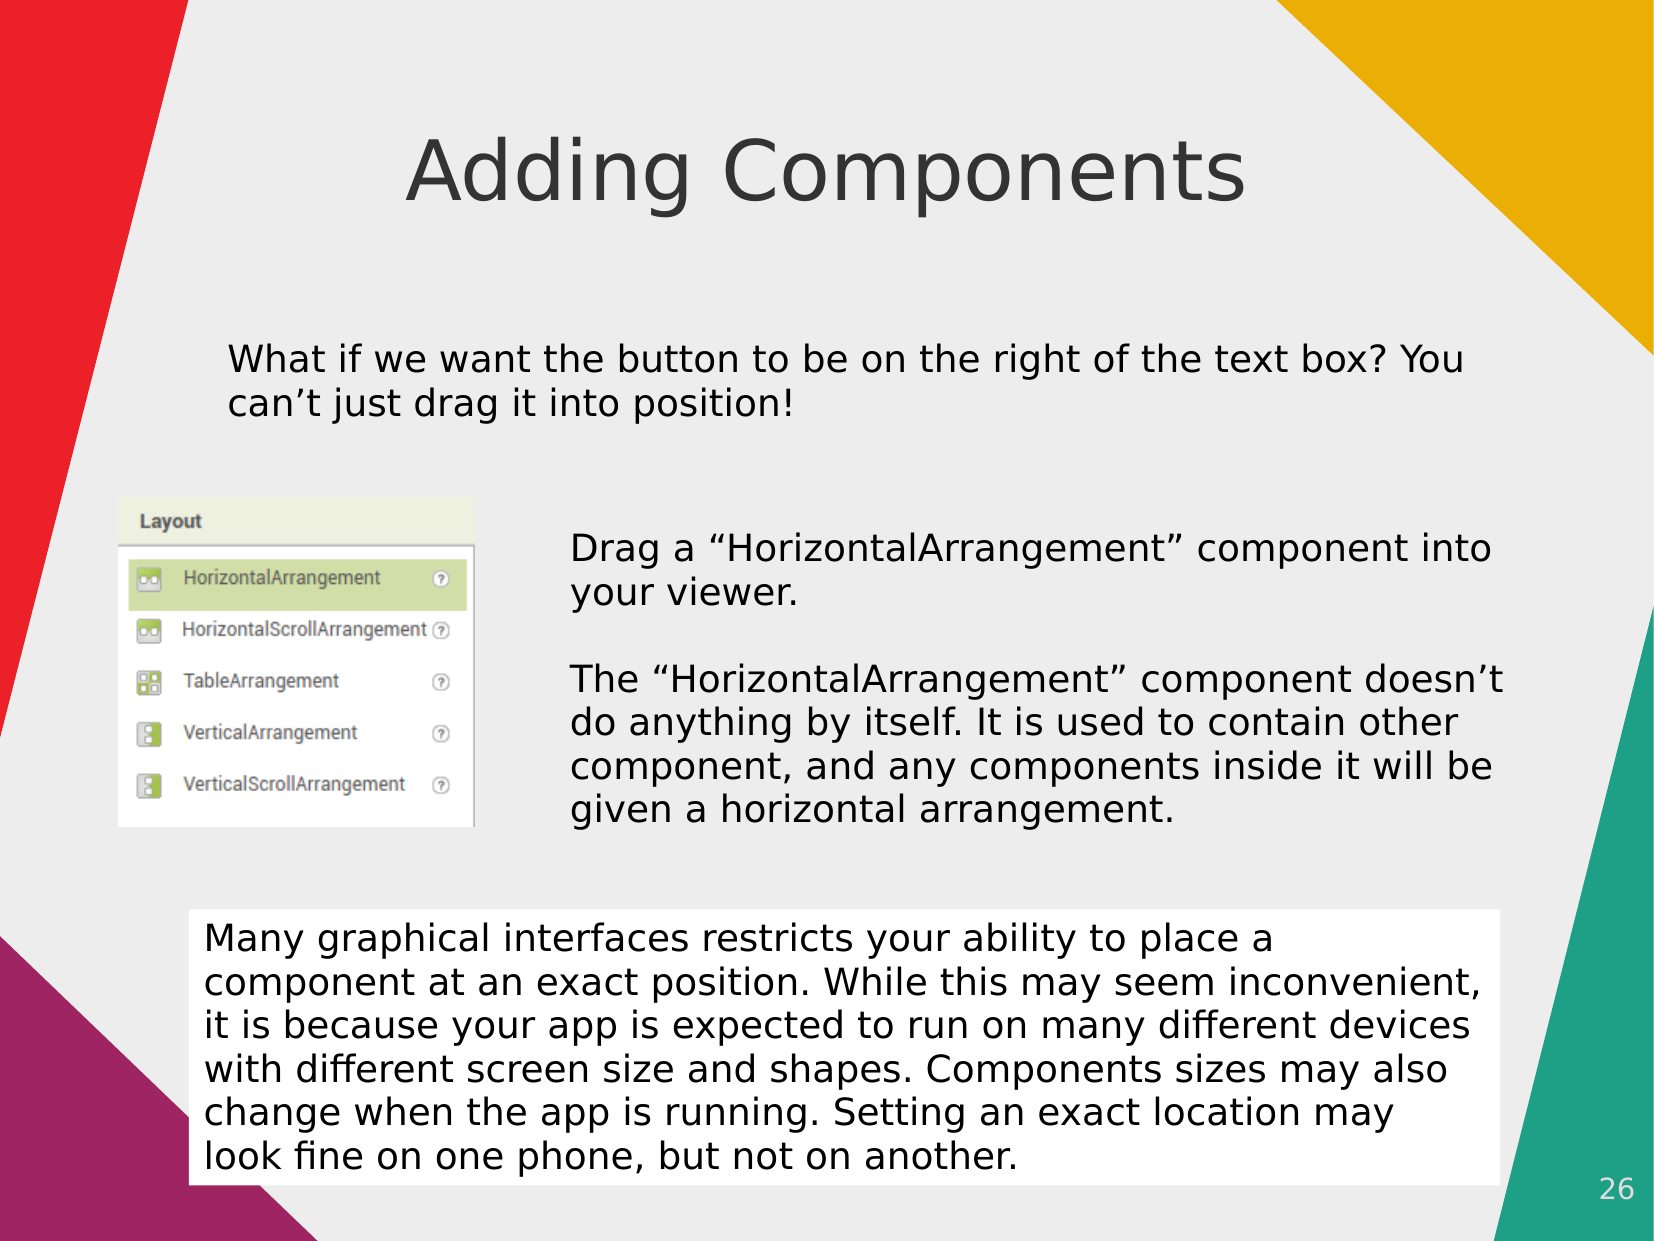

# Adding Components
What if we want the button to be on the right of the text box? You can’t just drag it into position!
Drag a “HorizontalArrangement” component into your viewer.
The “HorizontalArrangement” component doesn’t do anything by itself. It is used to contain other component, and any components inside it will be given a horizontal arrangement.
Many graphical interfaces restricts your ability to place a component at an exact position. While this may seem inconvenient, it is because your app is expected to run on many different devices with different screen size and shapes. Components sizes may also change when the app is running. Setting an exact location may look fine on one phone, but not on another.
26